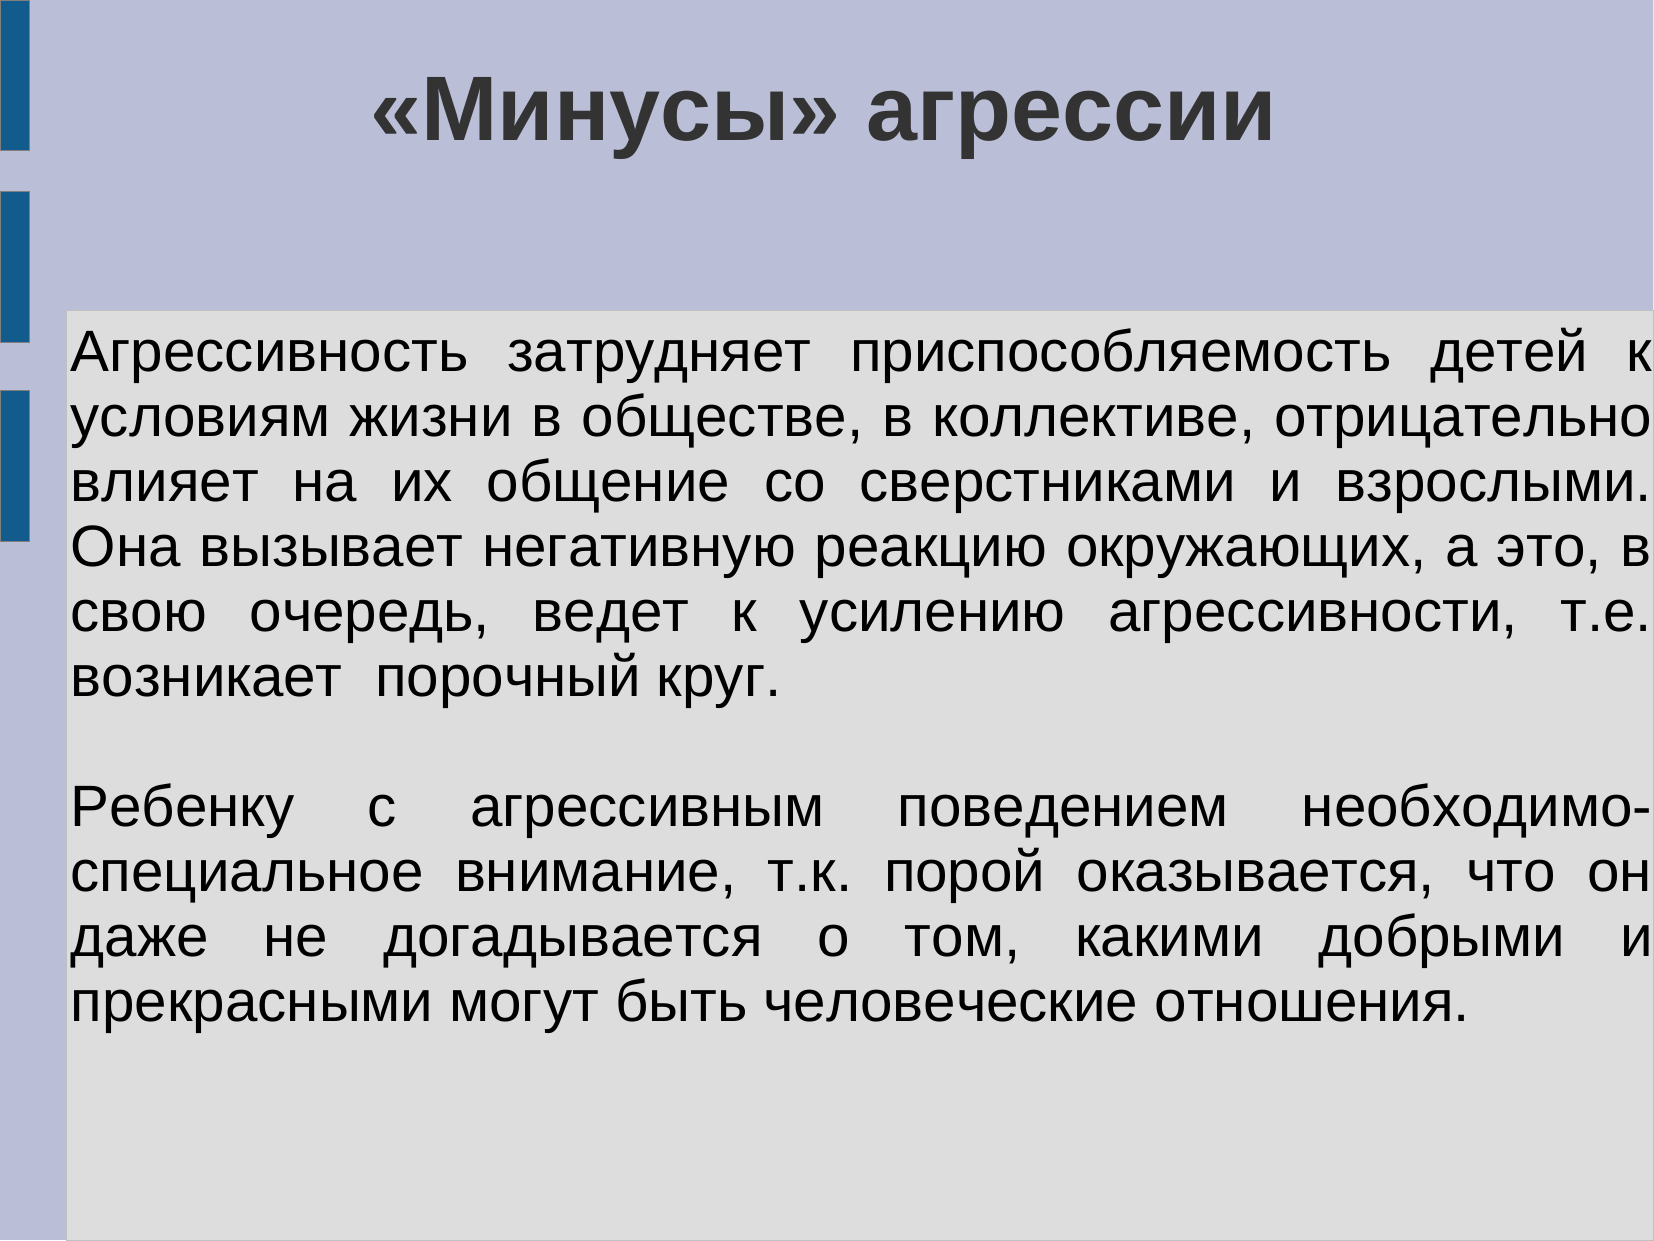

# «Минусы» агрессии
Агрессивность затрудняет приспособляемость детей к условиям жизни в обществе, в коллективе, отрицательно влияет на их общение со сверстниками и взрослыми. Она вызывает негативную реакцию окружающих, а это, в свою очередь, ведет к усилению агрессивности, т.е. возникает порочный круг.
Ребенку с агрессивным поведением необходимо-специальное внимание, т.к. порой оказывается, что он даже не догадывается о том, какими добрыми и прекрасными могут быть человеческие отношения.